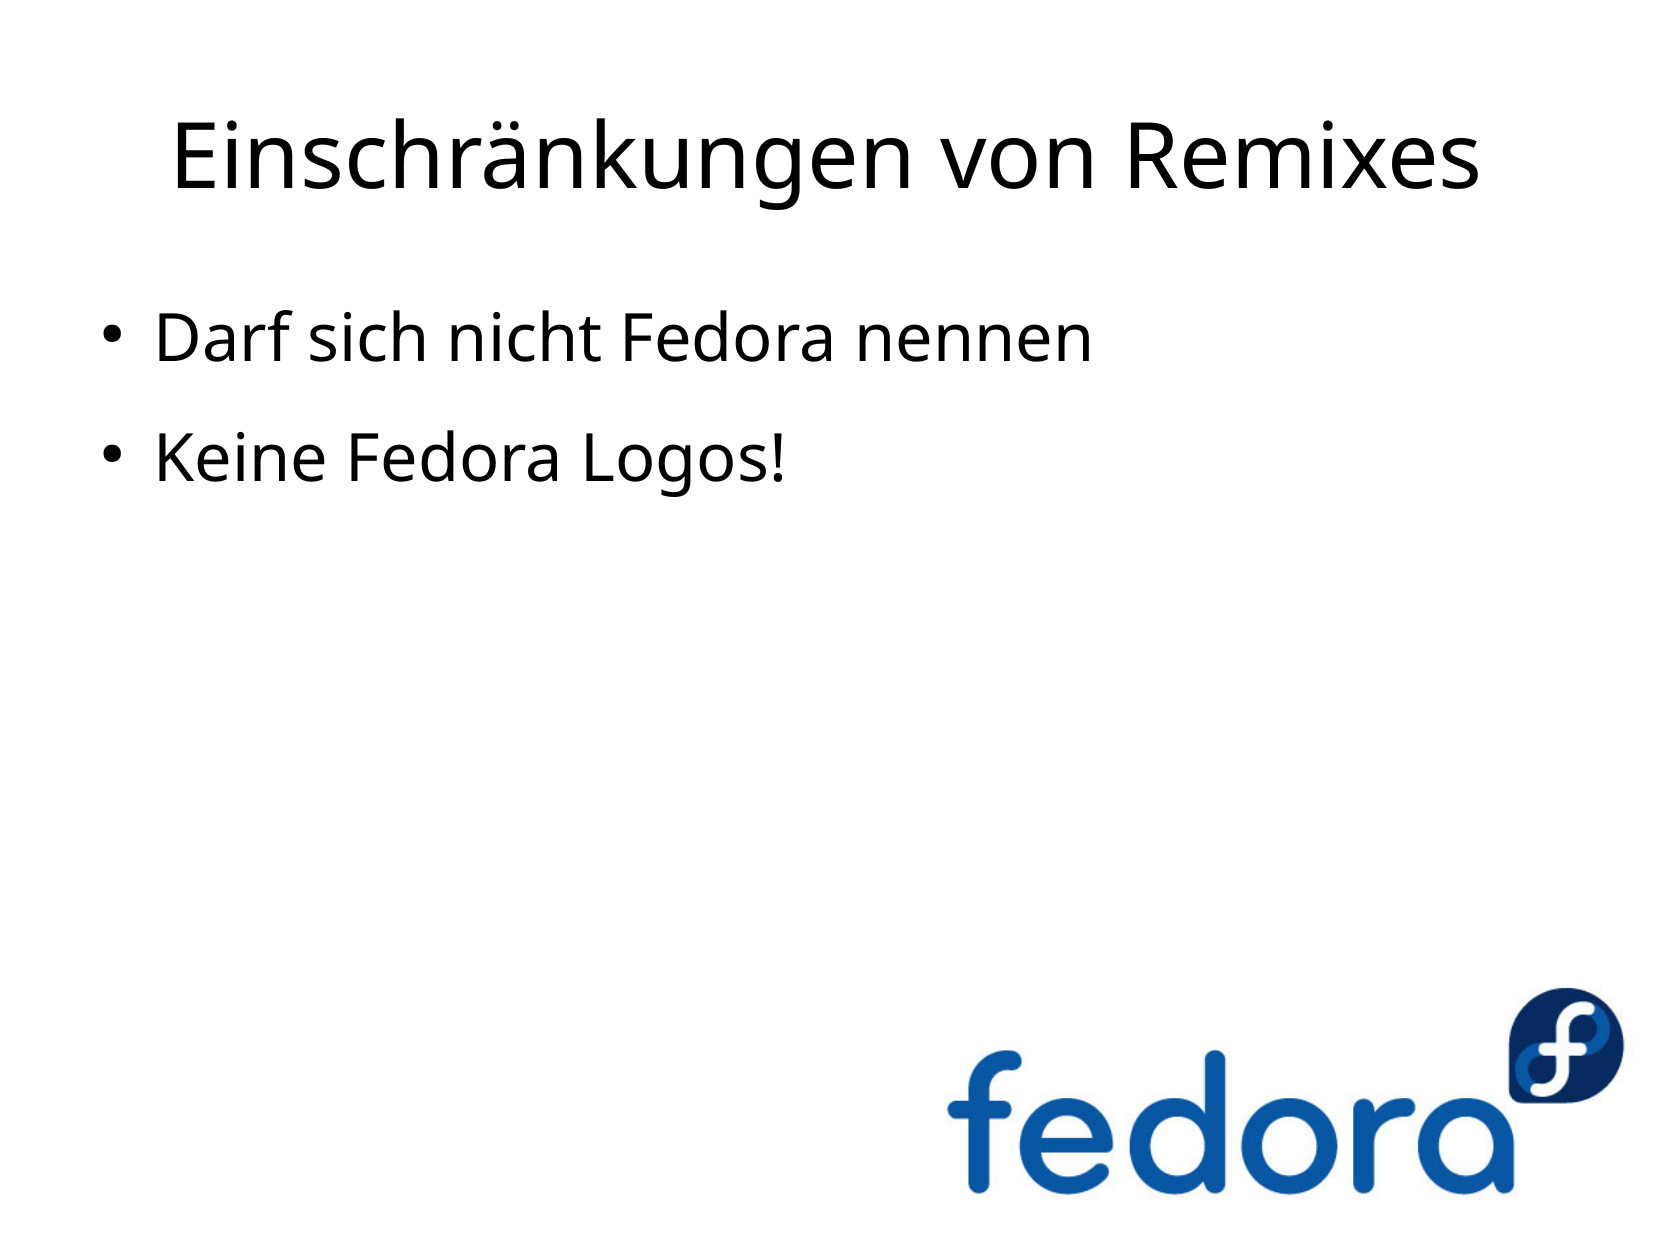

# Einschränkungen von Remixes
Darf sich nicht Fedora nennen
Keine Fedora Logos!